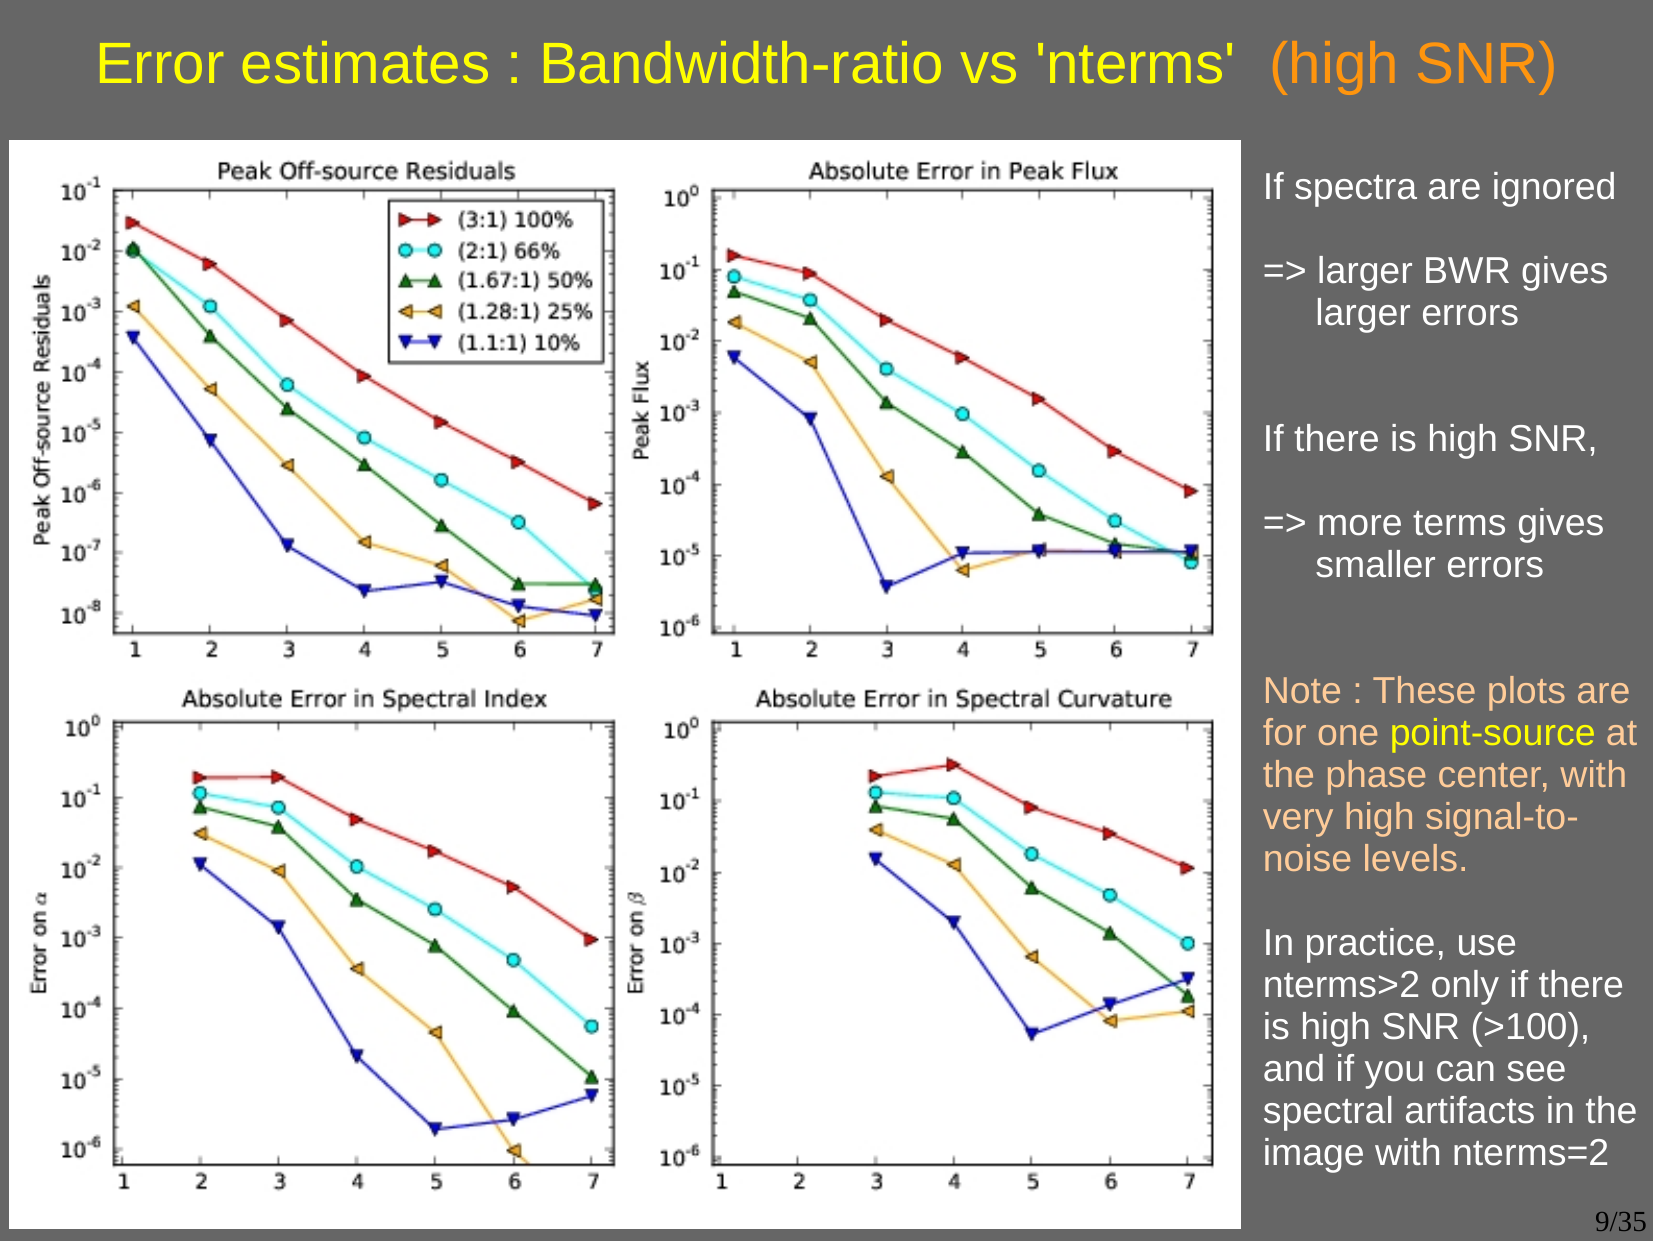

# Error estimates : Bandwidth-ratio vs 'nterms' (high SNR)
If spectra are ignored
=> larger BWR gives
 larger errors
If there is high SNR,
=> more terms gives
 smaller errors
Note : These plots are for one point-source at the phase center, with very high signal-to-noise levels.
In practice, use nterms>2 only if there is high SNR (>100), and if you can see spectral artifacts in the image with nterms=2
9